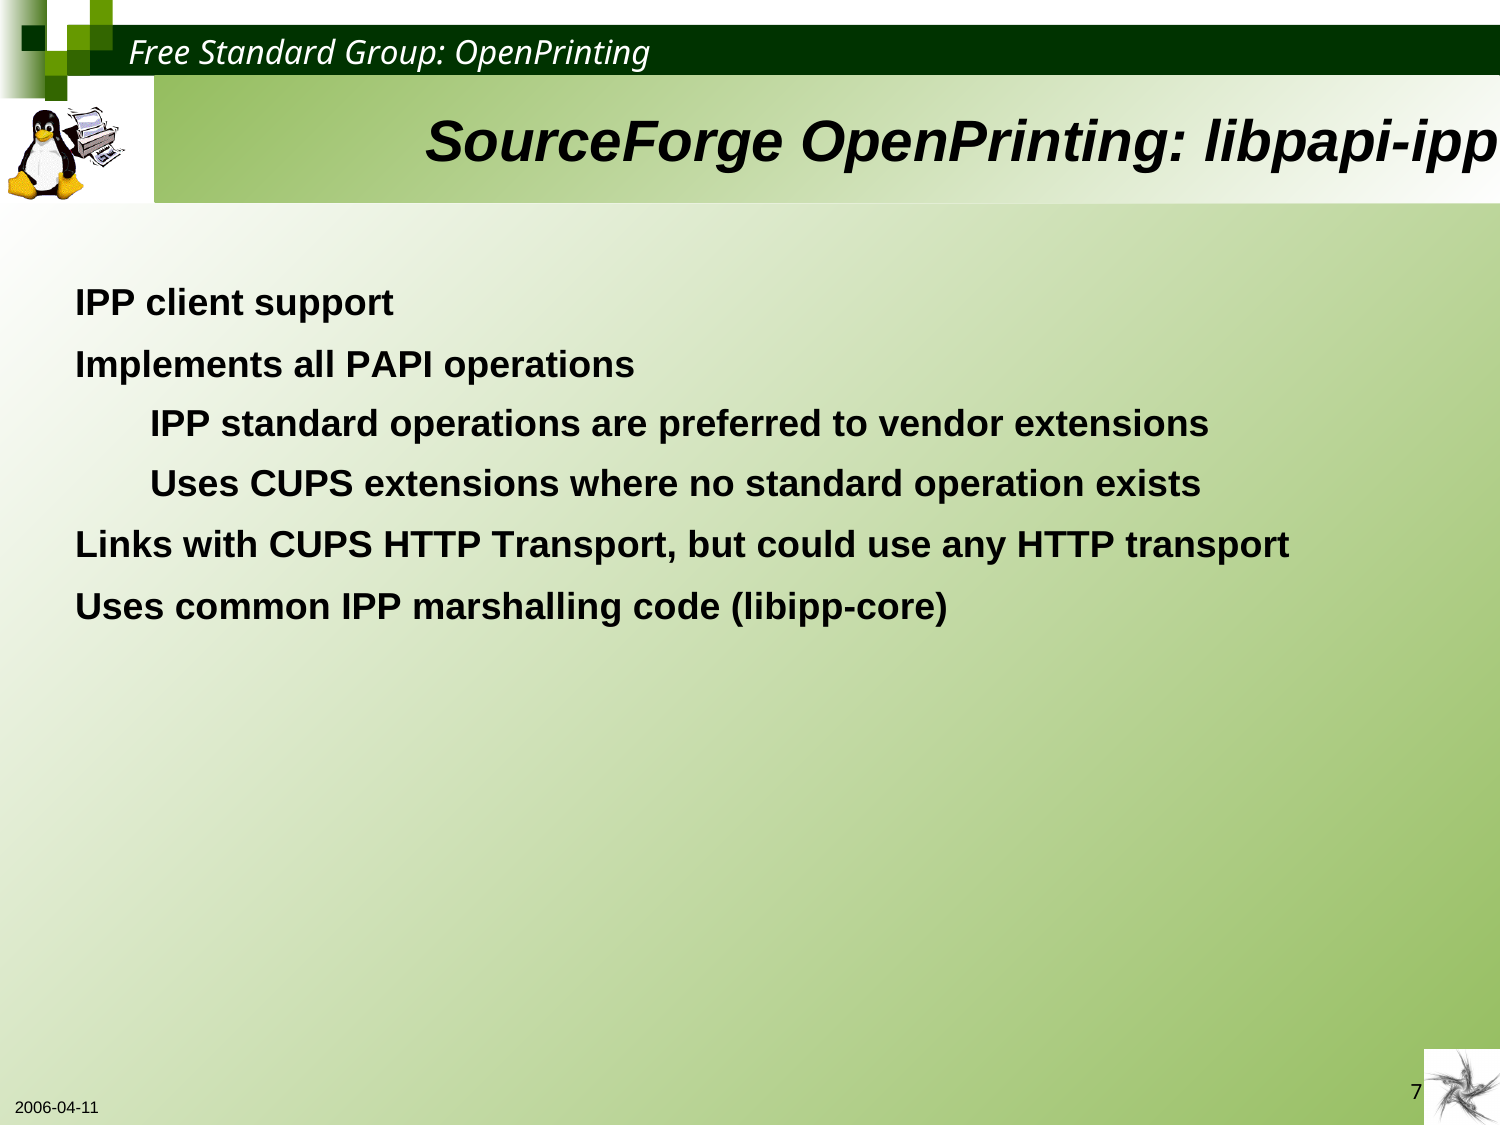

# SourceForge OpenPrinting: libpapi-ipp
IPP client support
Implements all PAPI operations
IPP standard operations are preferred to vendor extensions
Uses CUPS extensions where no standard operation exists
Links with CUPS HTTP Transport, but could use any HTTP transport
Uses common IPP marshalling code (libipp-core)